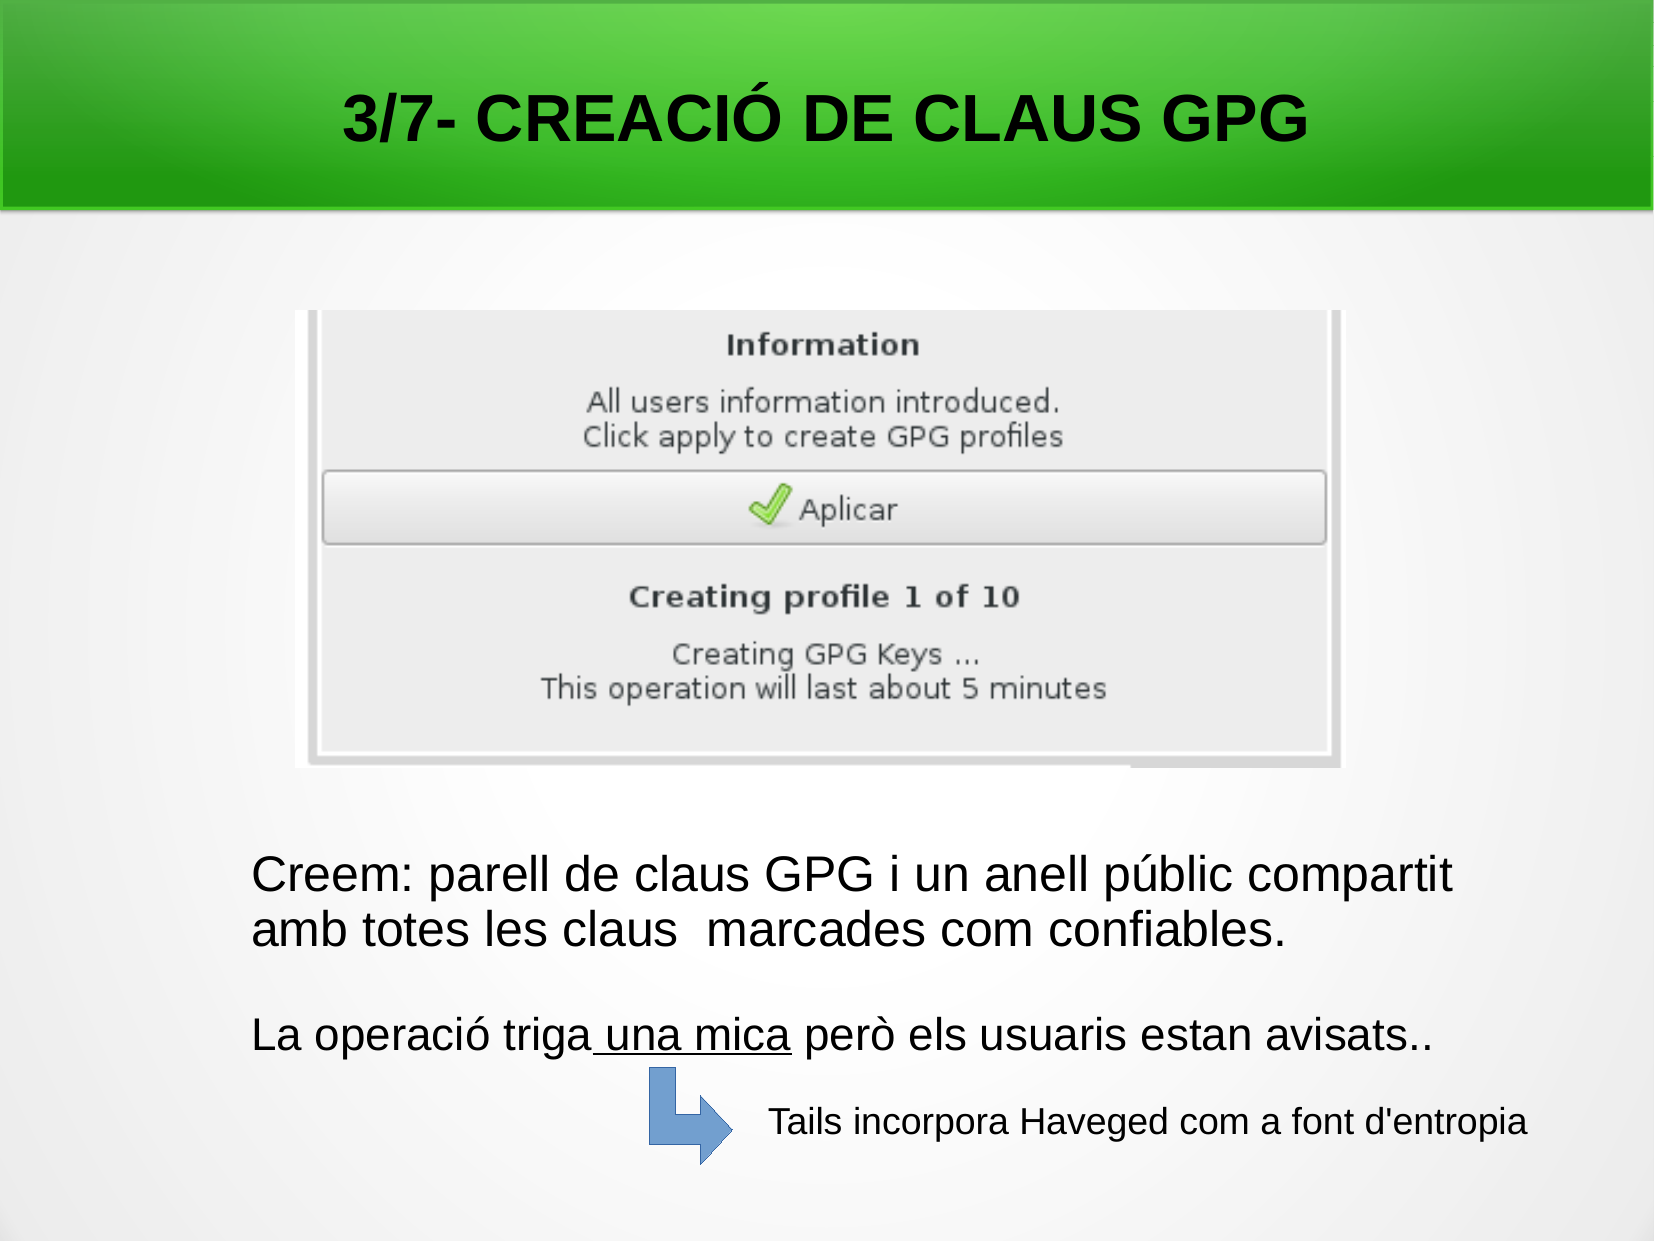

# 3/7- CREACIÓ DE CLAUS GPG
Creem: parell de claus GPG i un anell públic compartit amb totes les claus marcades com confiables.
La operació triga una mica però els usuaris estan avisats..
Tails incorpora Haveged com a font d'entropia